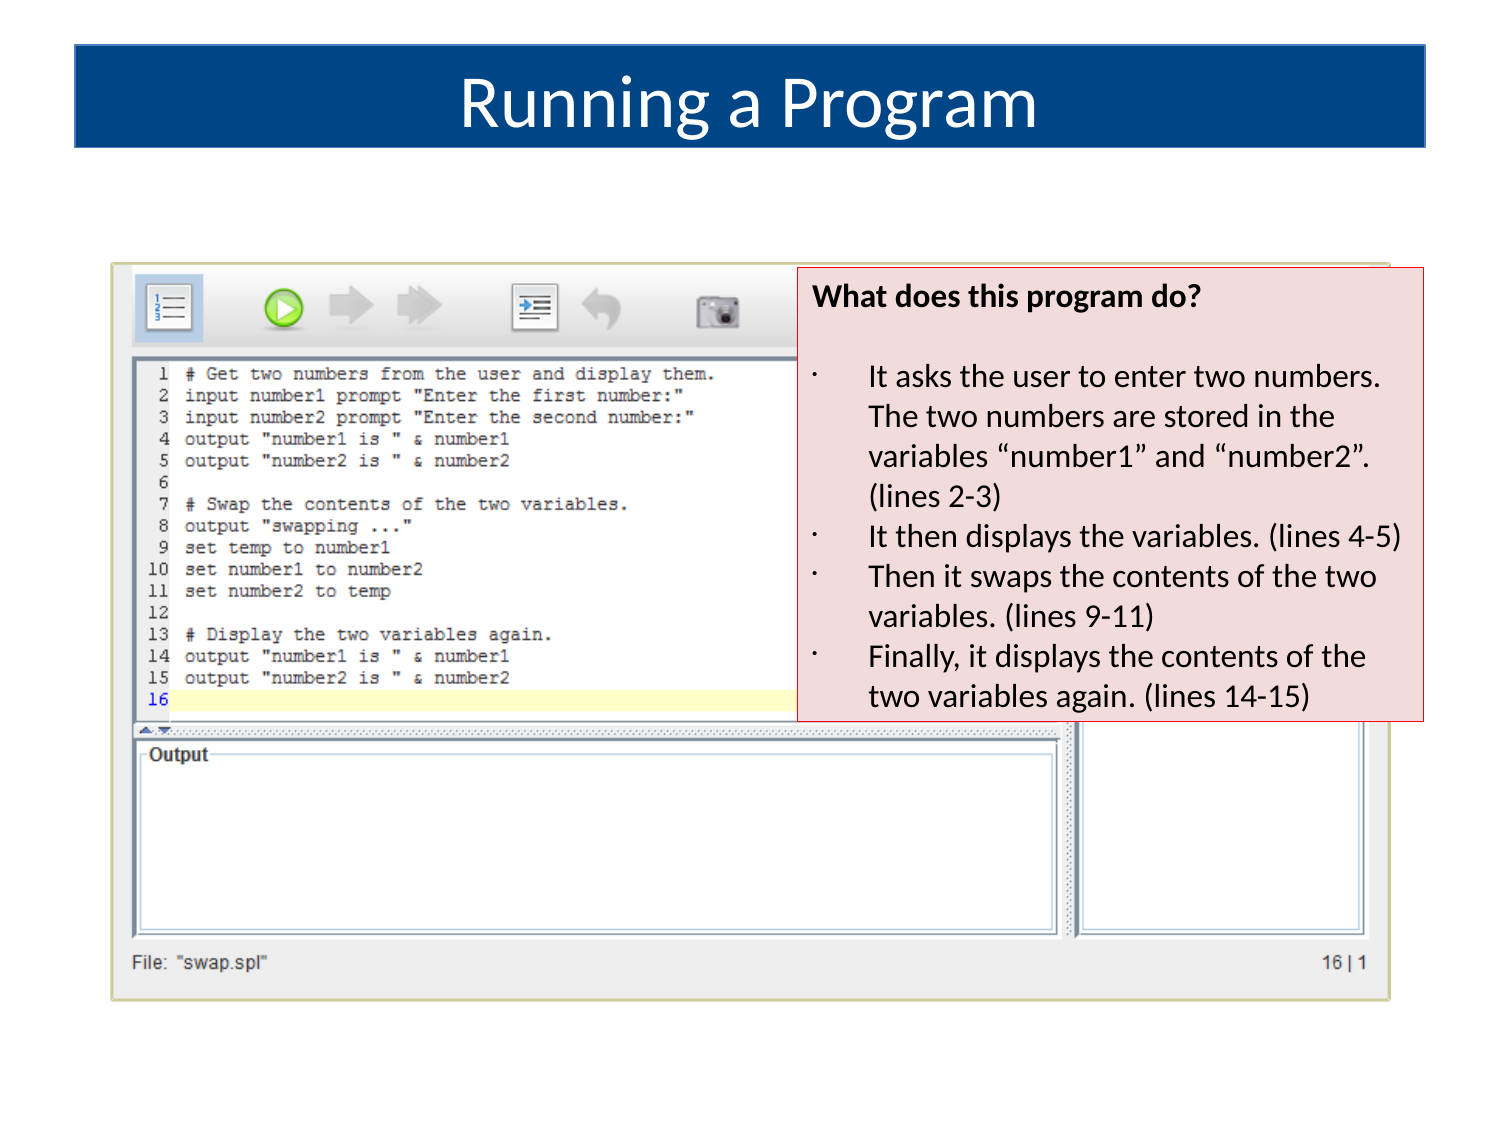

# Running a Program
What does this program do?
It asks the user to enter two numbers. The two numbers are stored in the variables “number1” and “number2”. (lines 2-3)
It then displays the variables. (lines 4-5)
Then it swaps the contents of the two variables. (lines 9-11)
Finally, it displays the contents of the two variables again. (lines 14-15)